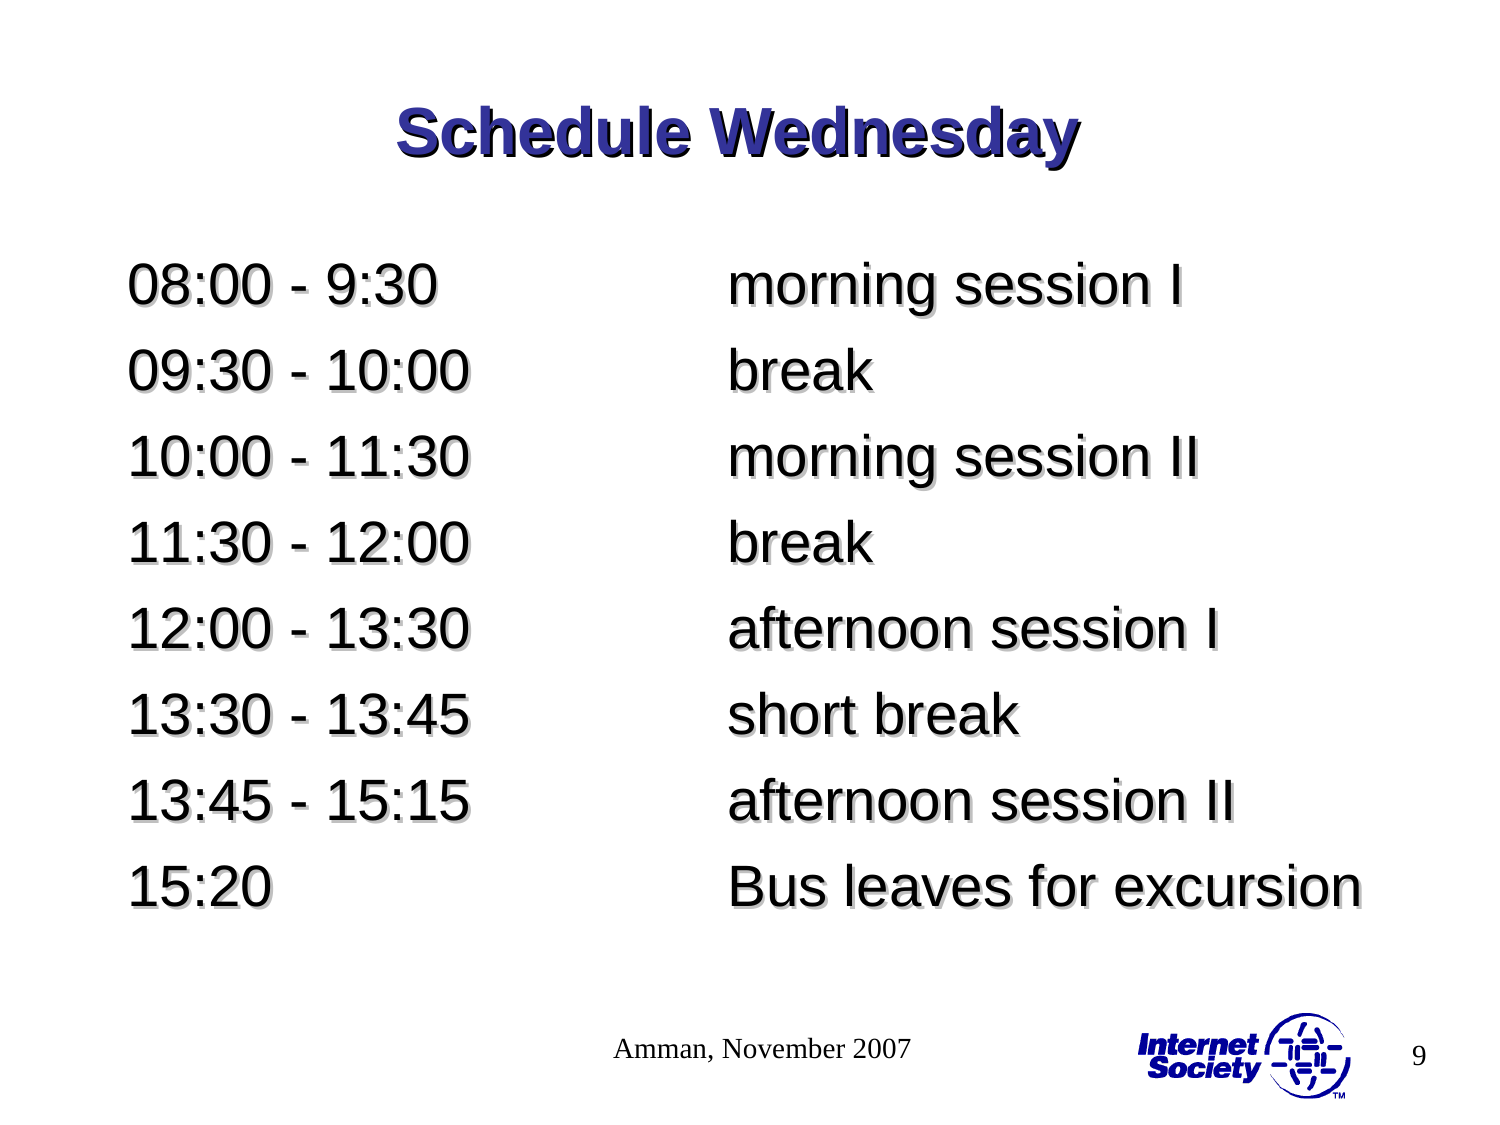

# Schedule Wednesday
08:00 - 9:30		morning session I
09:30 - 10:00		break
10:00 - 11:30		morning session II
11:30 - 12:00 		break
12:00 - 13:30		afternoon session I
13:30 - 13:45		short break
13:45 - 15:15		afternoon session II
15:20				Bus leaves for excursion